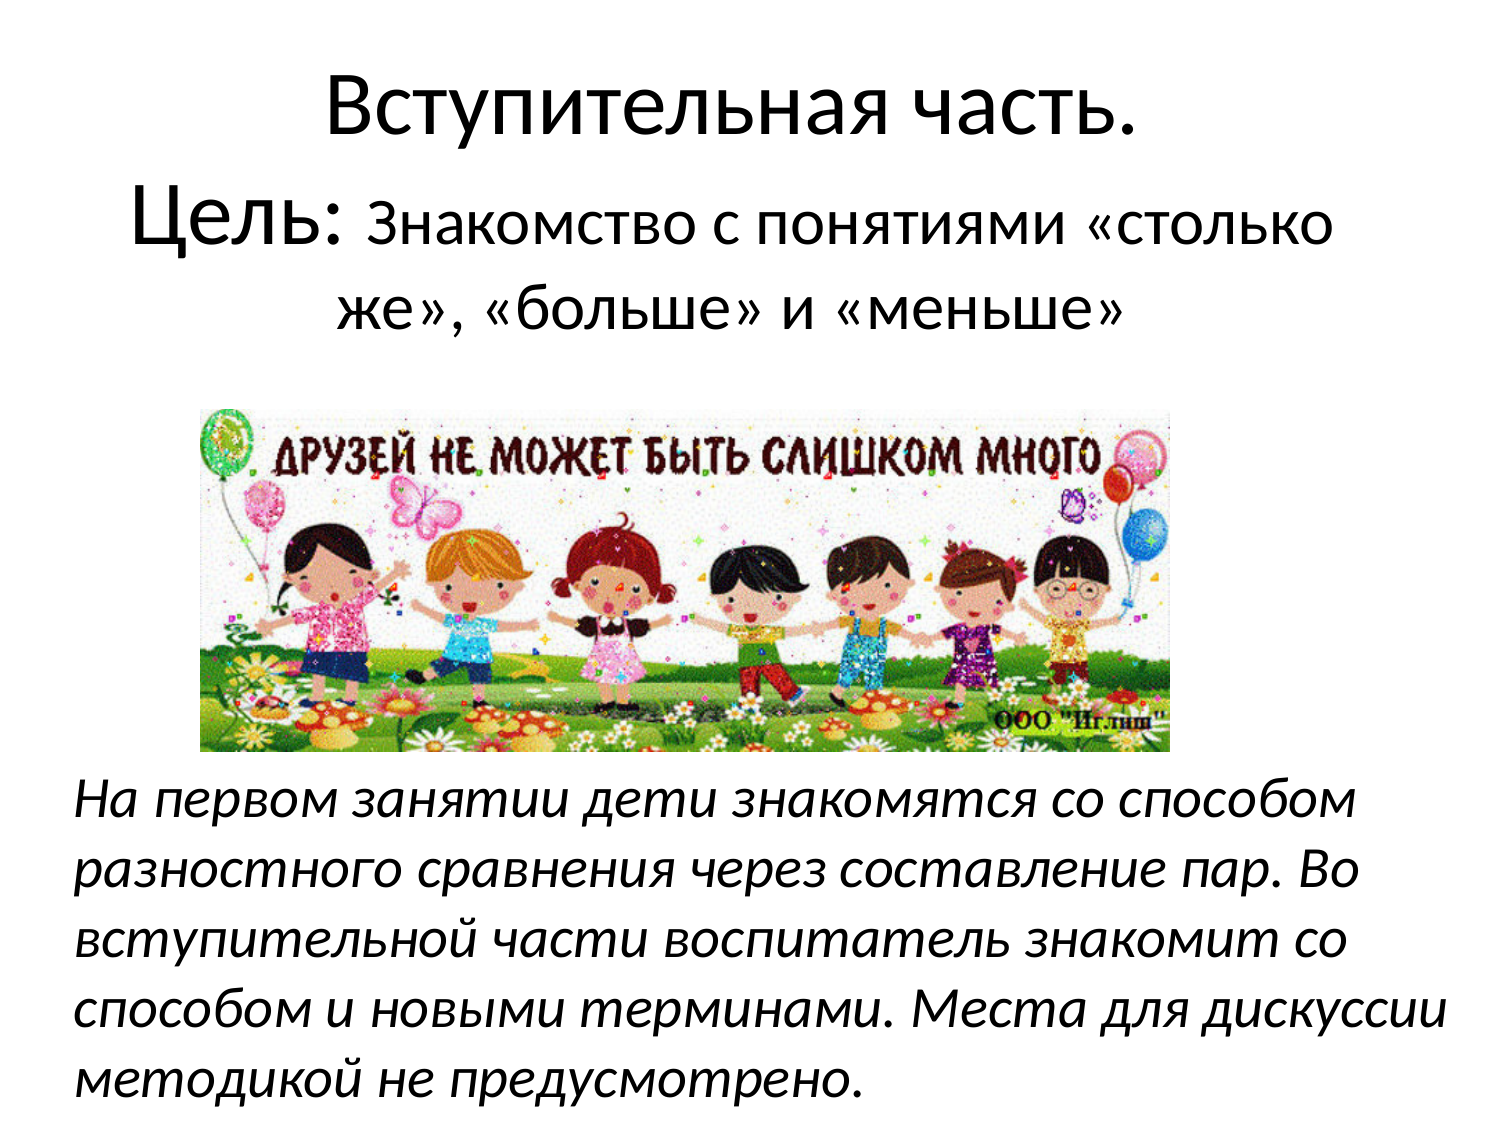

# Вступительная часть. Цель: Знакомство с понятиями «столько же», «больше» и «меньше»
На первом занятии дети знакомятся со способом разностного сравнения через составление пар. Во вступительной части воспитатель знакомит со способом и новыми терминами. Места для дискуссии методикой не предусмотрено.